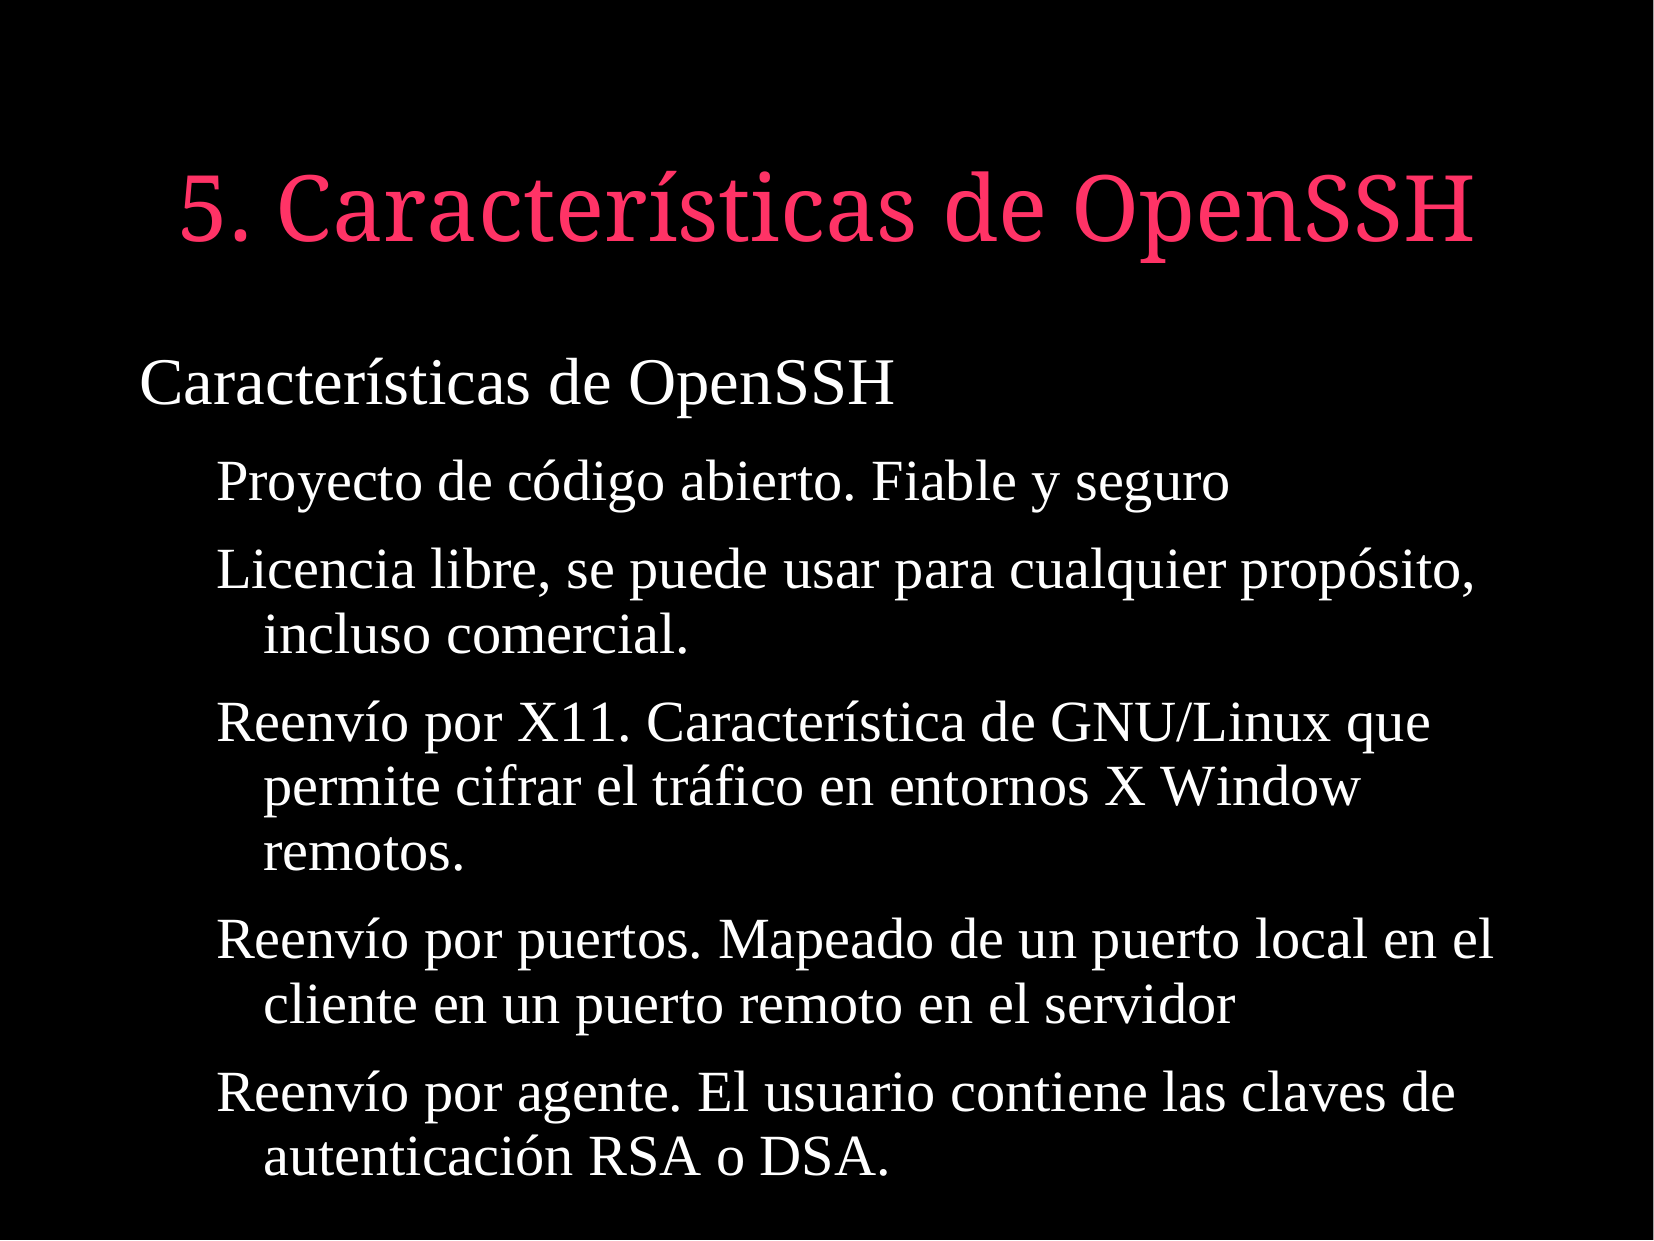

# 5. Características de OpenSSH
Características de OpenSSH
Proyecto de código abierto. Fiable y seguro
Licencia libre, se puede usar para cualquier propósito, incluso comercial.
Reenvío por X11. Característica de GNU/Linux que permite cifrar el tráfico en entornos X Window remotos.
Reenvío por puertos. Mapeado de un puerto local en el cliente en un puerto remoto en el servidor
Reenvío por agente. El usuario contiene las claves de autenticación RSA o DSA.